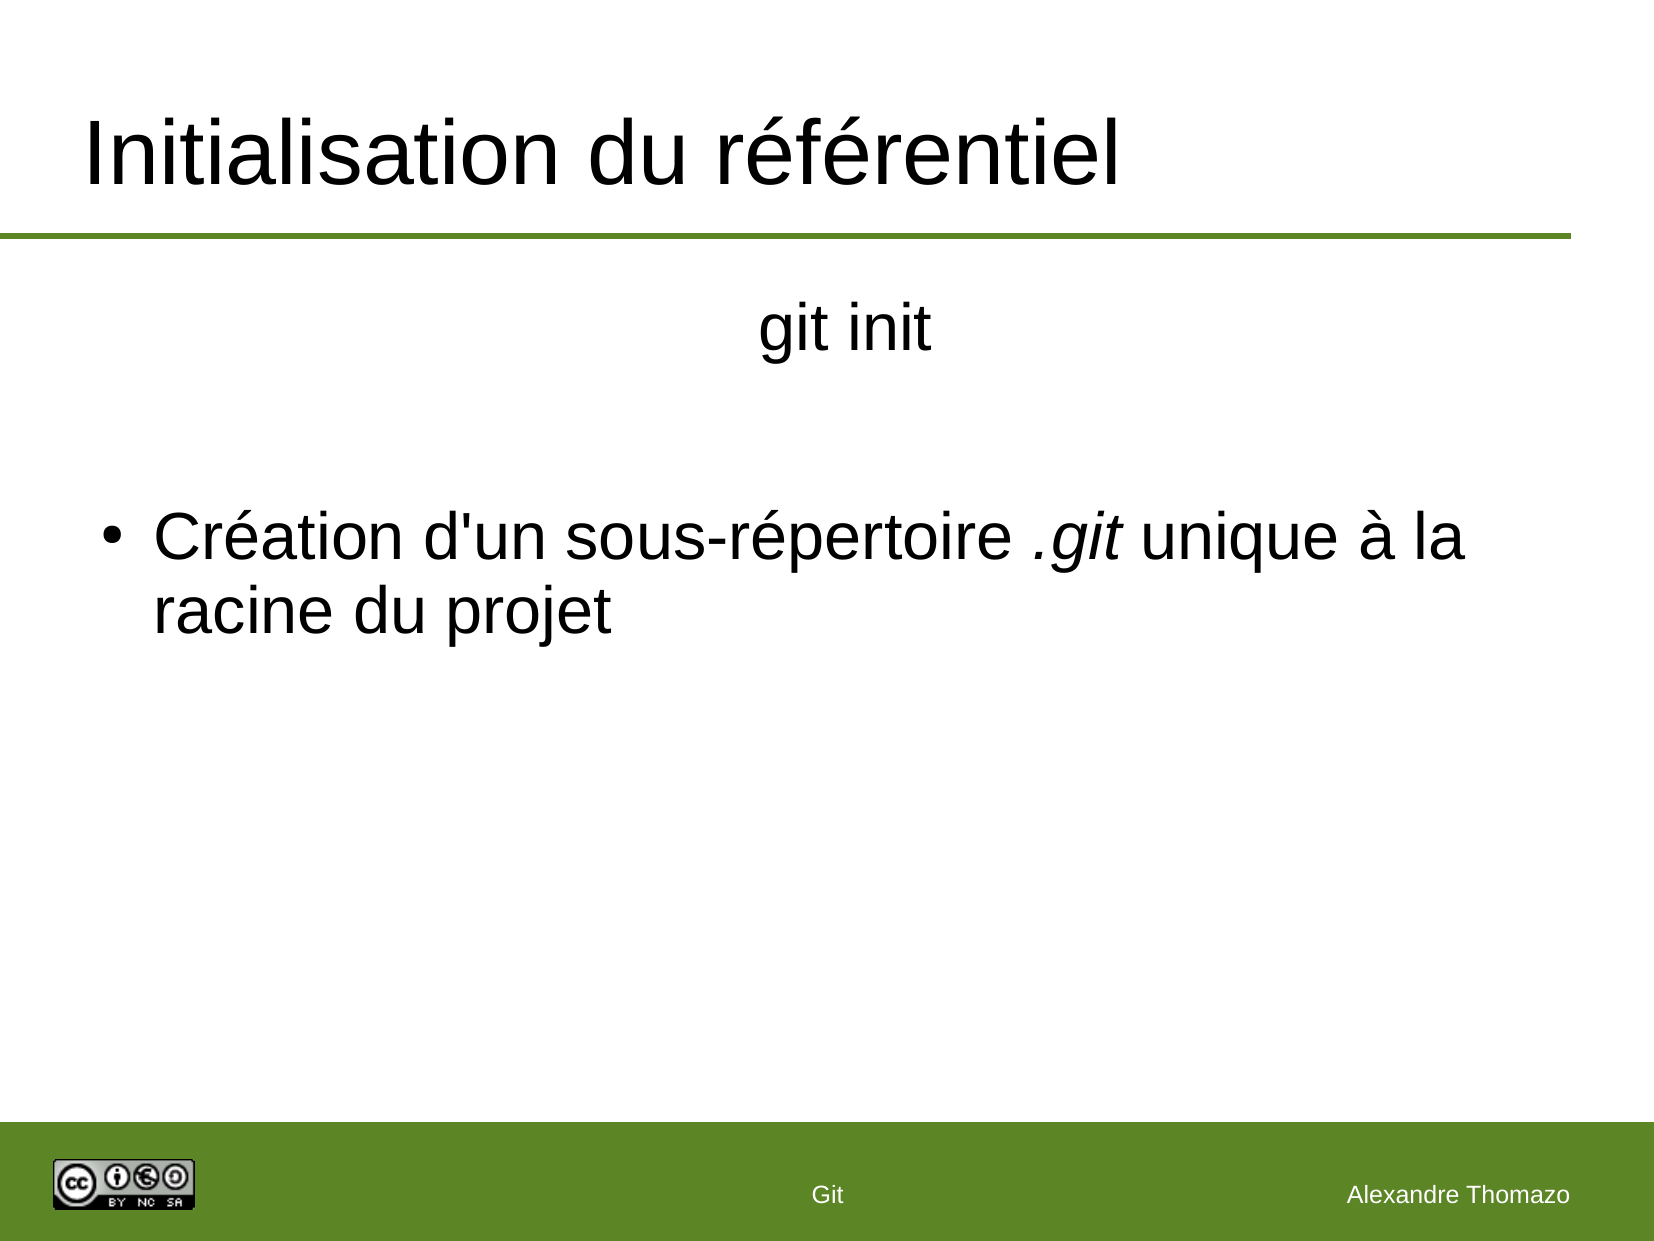

# Initialisation du référentiel
git init
Création d'un sous-répertoire .git unique à la racine du projet
Git
14